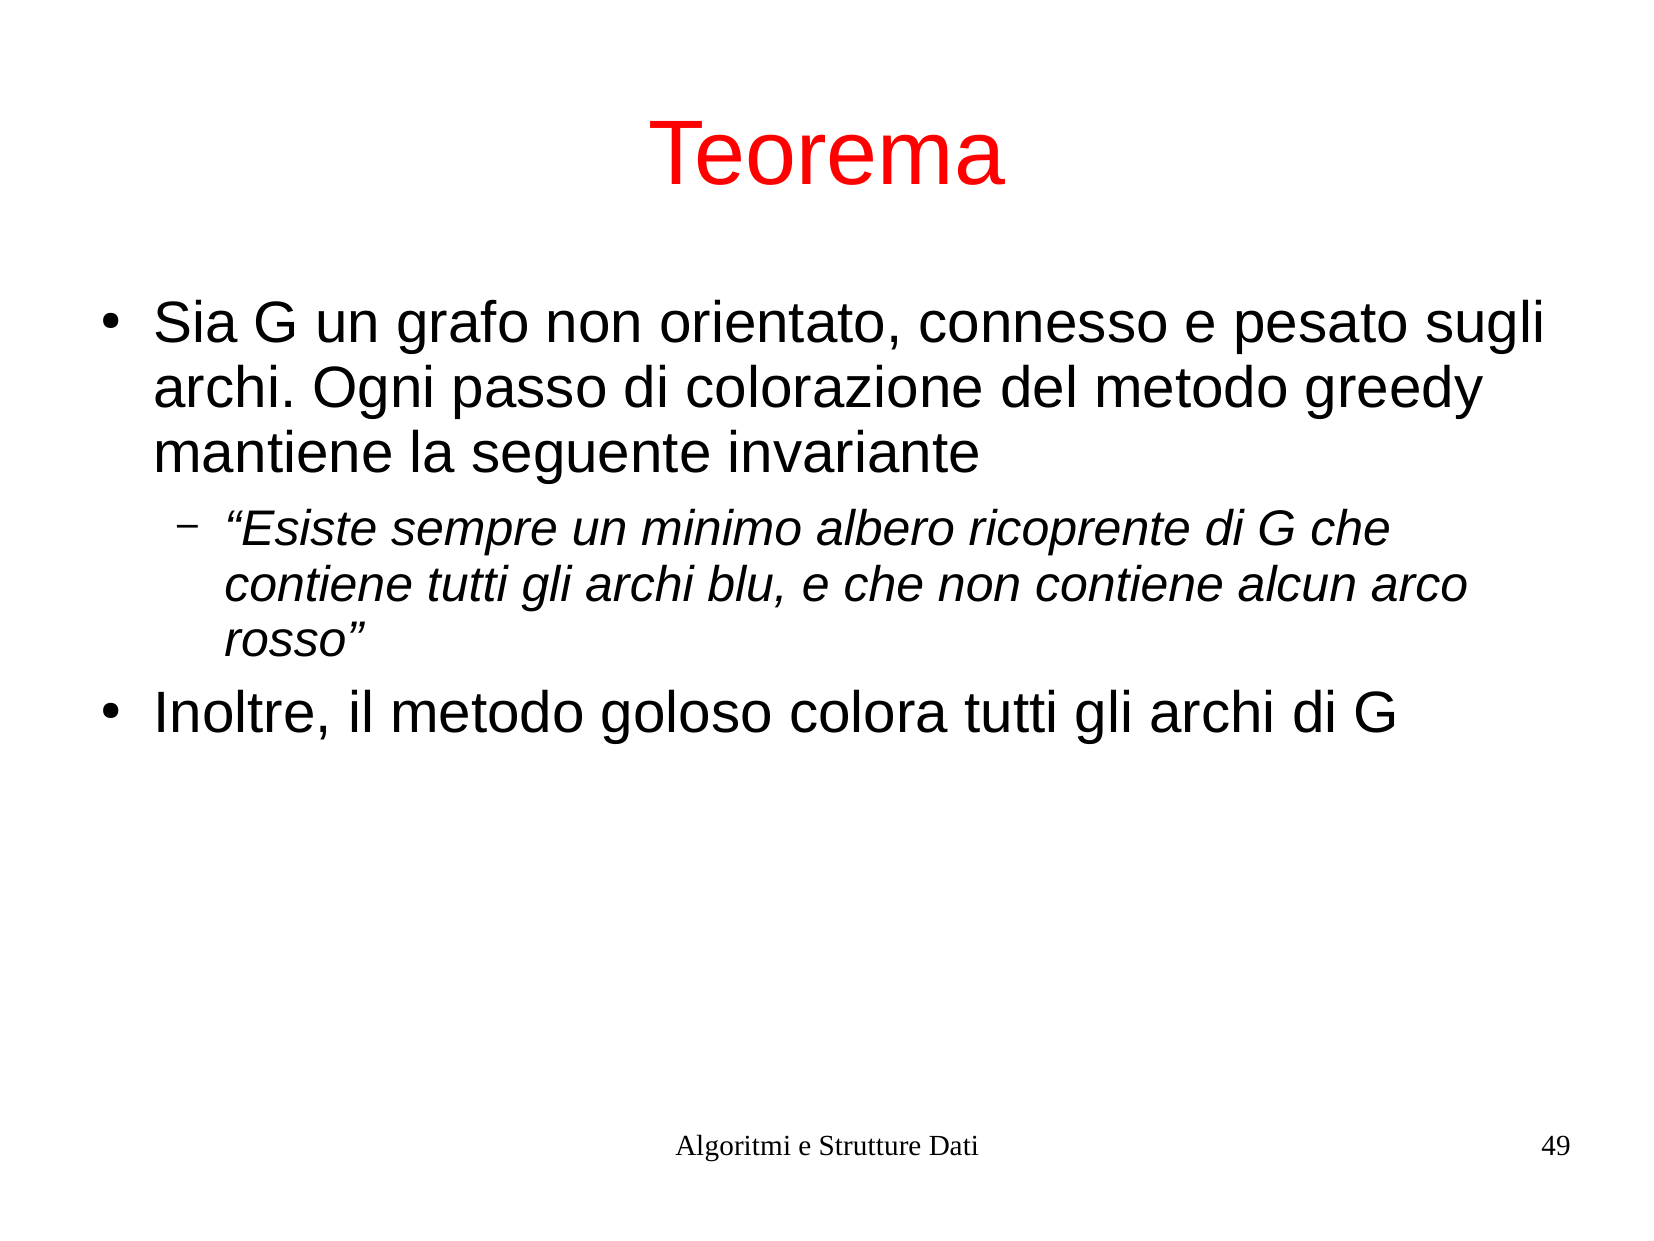

# Teorema
Sia G un grafo non orientato, connesso e pesato sugli archi. Ogni passo di colorazione del metodo greedy mantiene la seguente invariante
“Esiste sempre un minimo albero ricoprente di G che contiene tutti gli archi blu, e che non contiene alcun arco rosso”
Inoltre, il metodo goloso colora tutti gli archi di G
Algoritmi e Strutture Dati
49